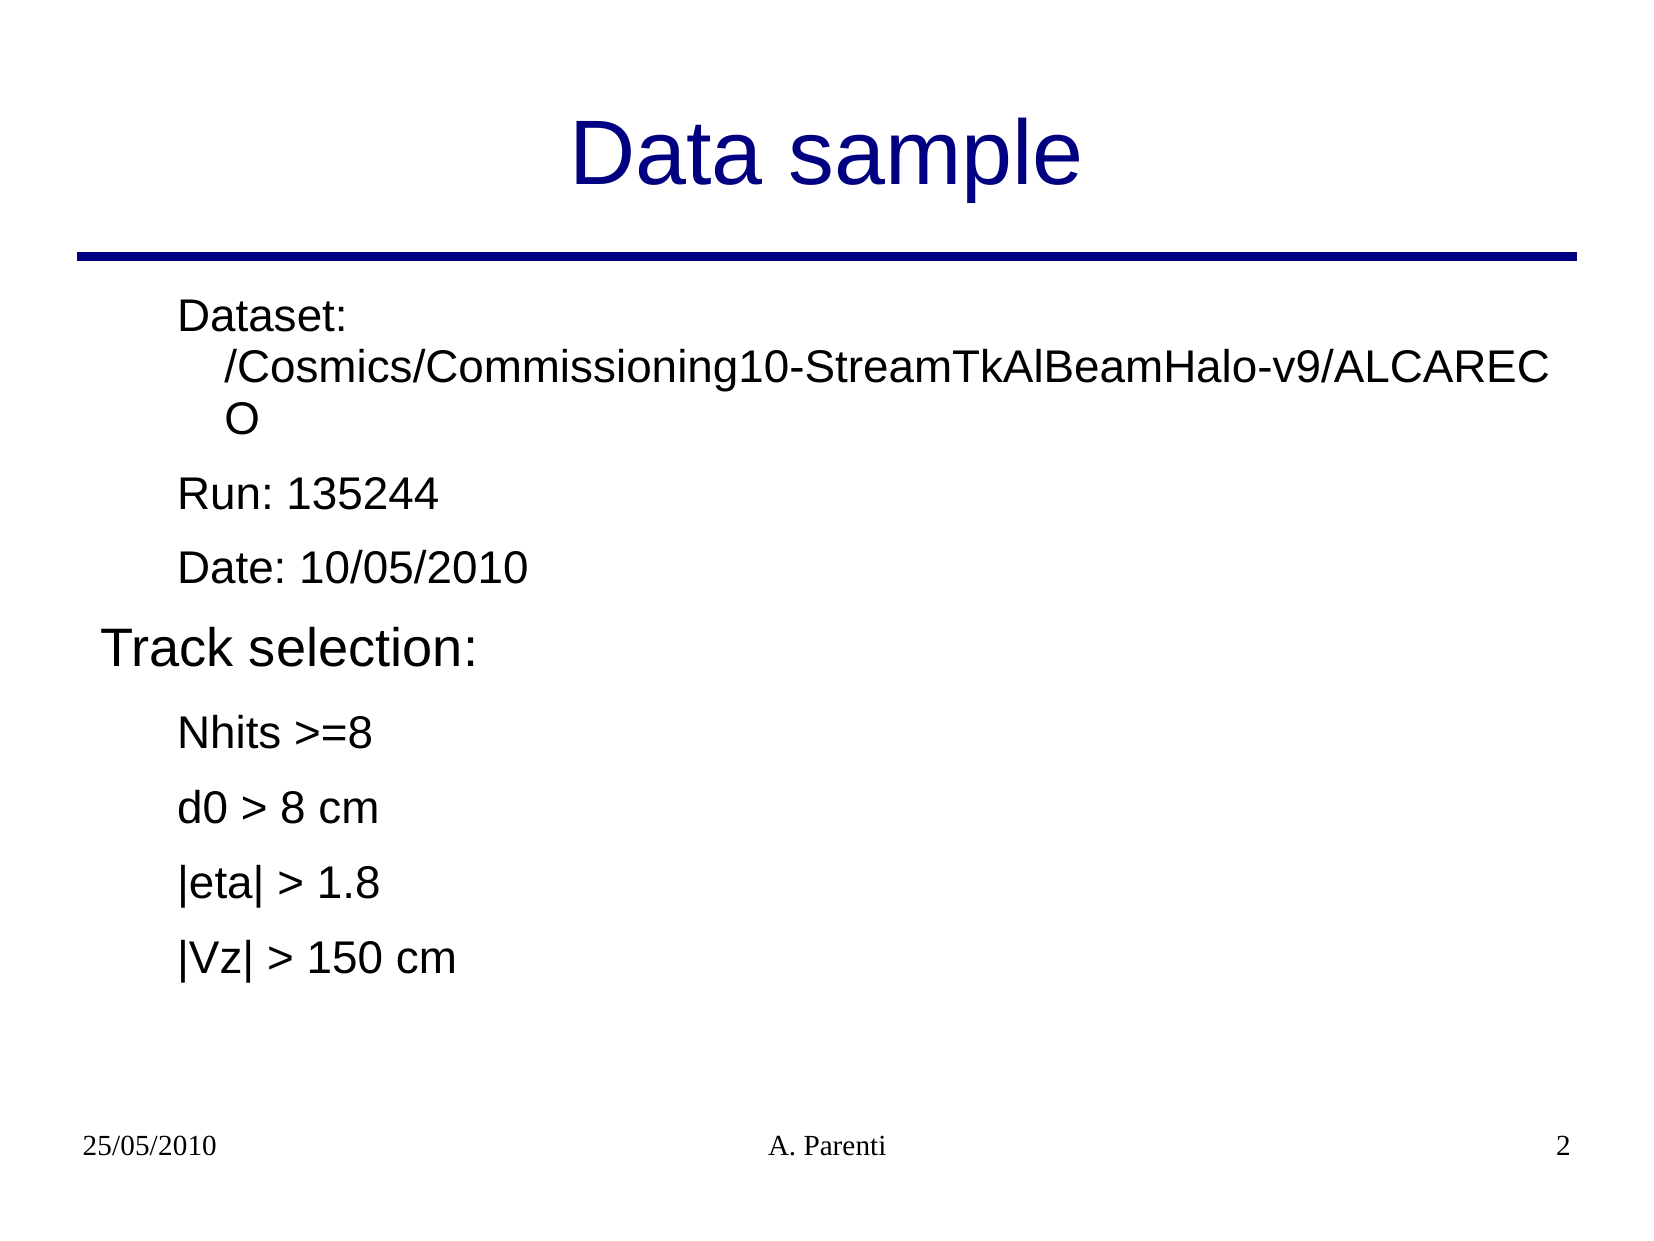

# Data sample
Dataset: /Cosmics/Commissioning10-StreamTkAlBeamHalo-v9/ALCARECO
Run: 135244
Date: 10/05/2010
Track selection:
Nhits >=8
d0 > 8 cm
|eta| > 1.8
|Vz| > 150 cm
2